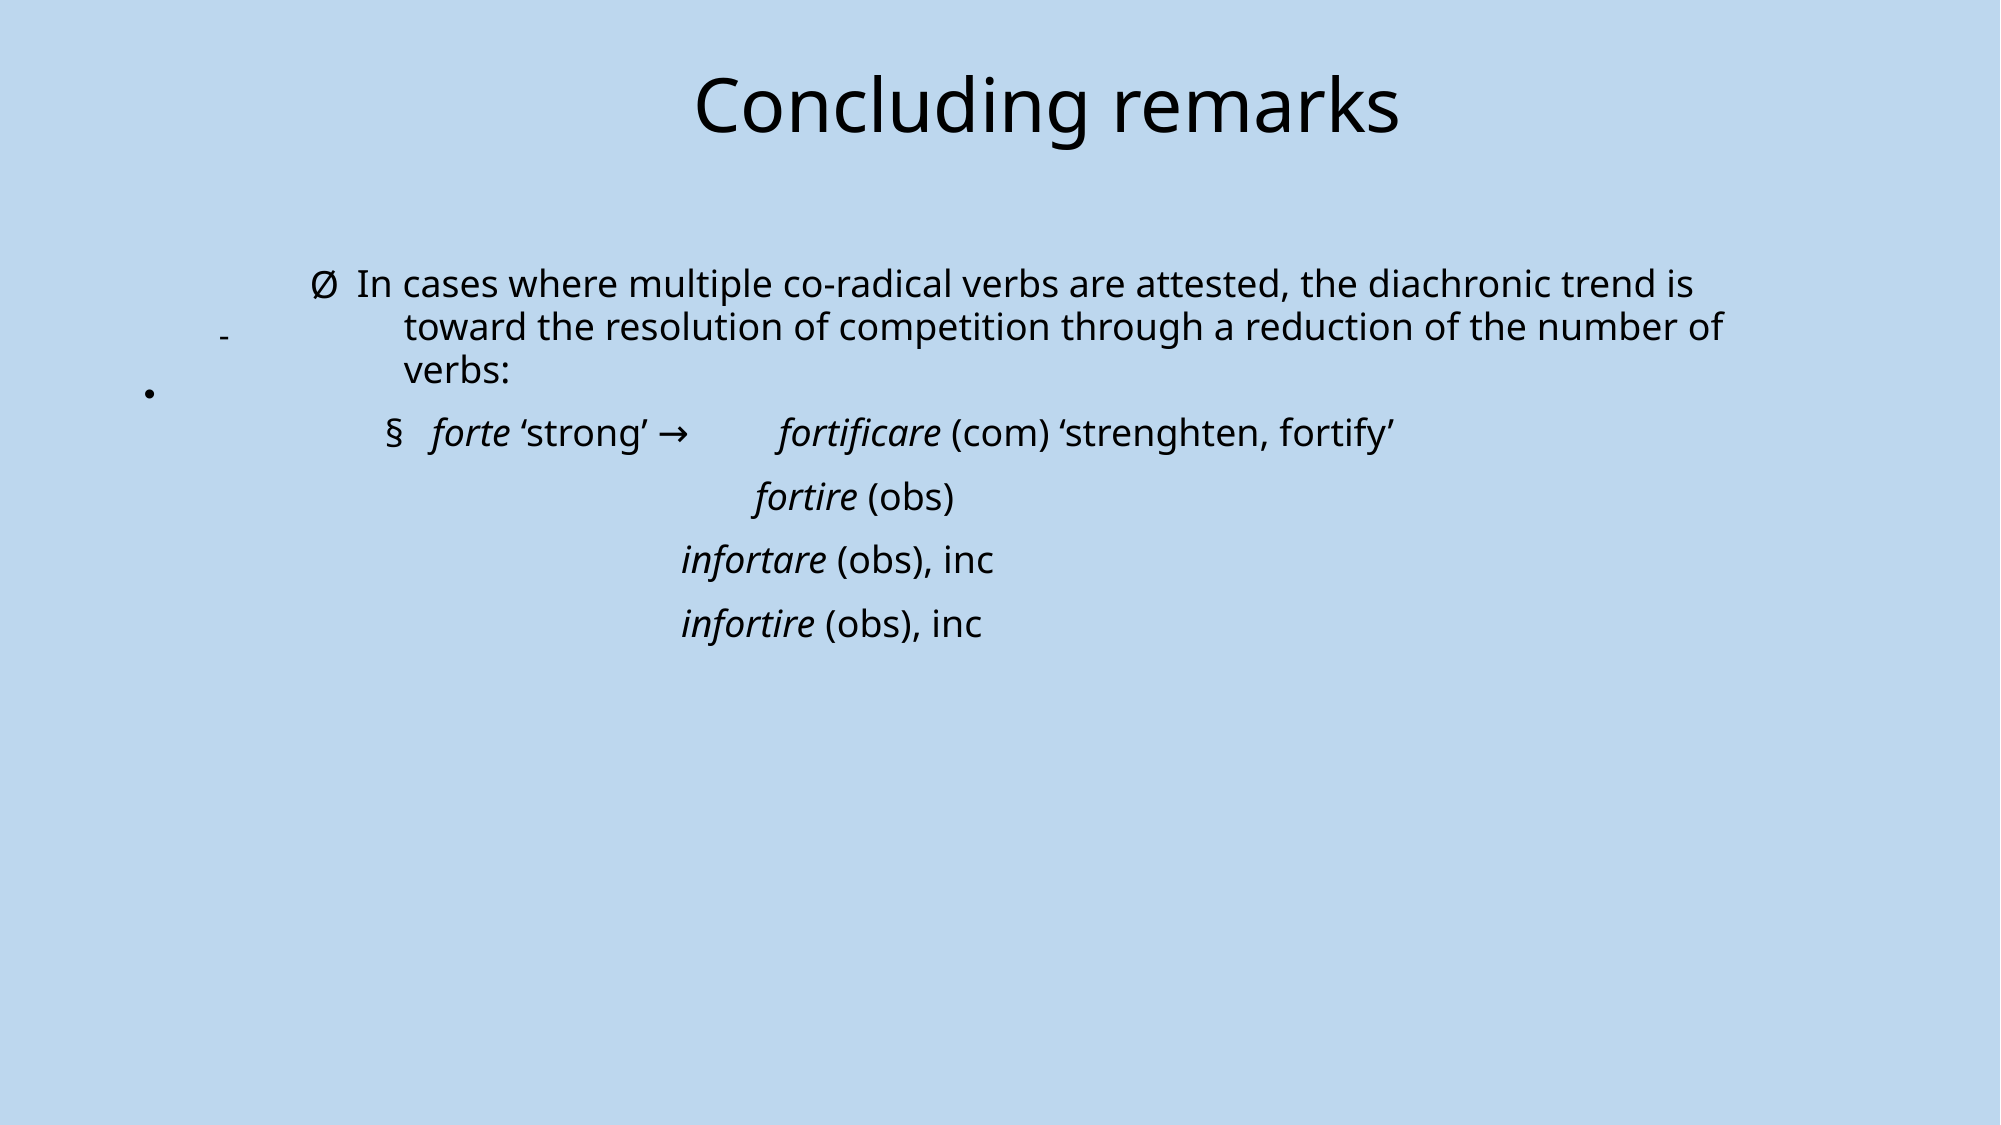

Concluding remarks
In cases where multiple co-radical verbs are attested, the diachronic trend is toward the resolution of competition through a reduction of the number of verbs:
forte ‘strong’ →		fortificare (com) ‘strenghten, fortify’
			fortire (obs)
			infortare (obs), inc
			infortire (obs), inc